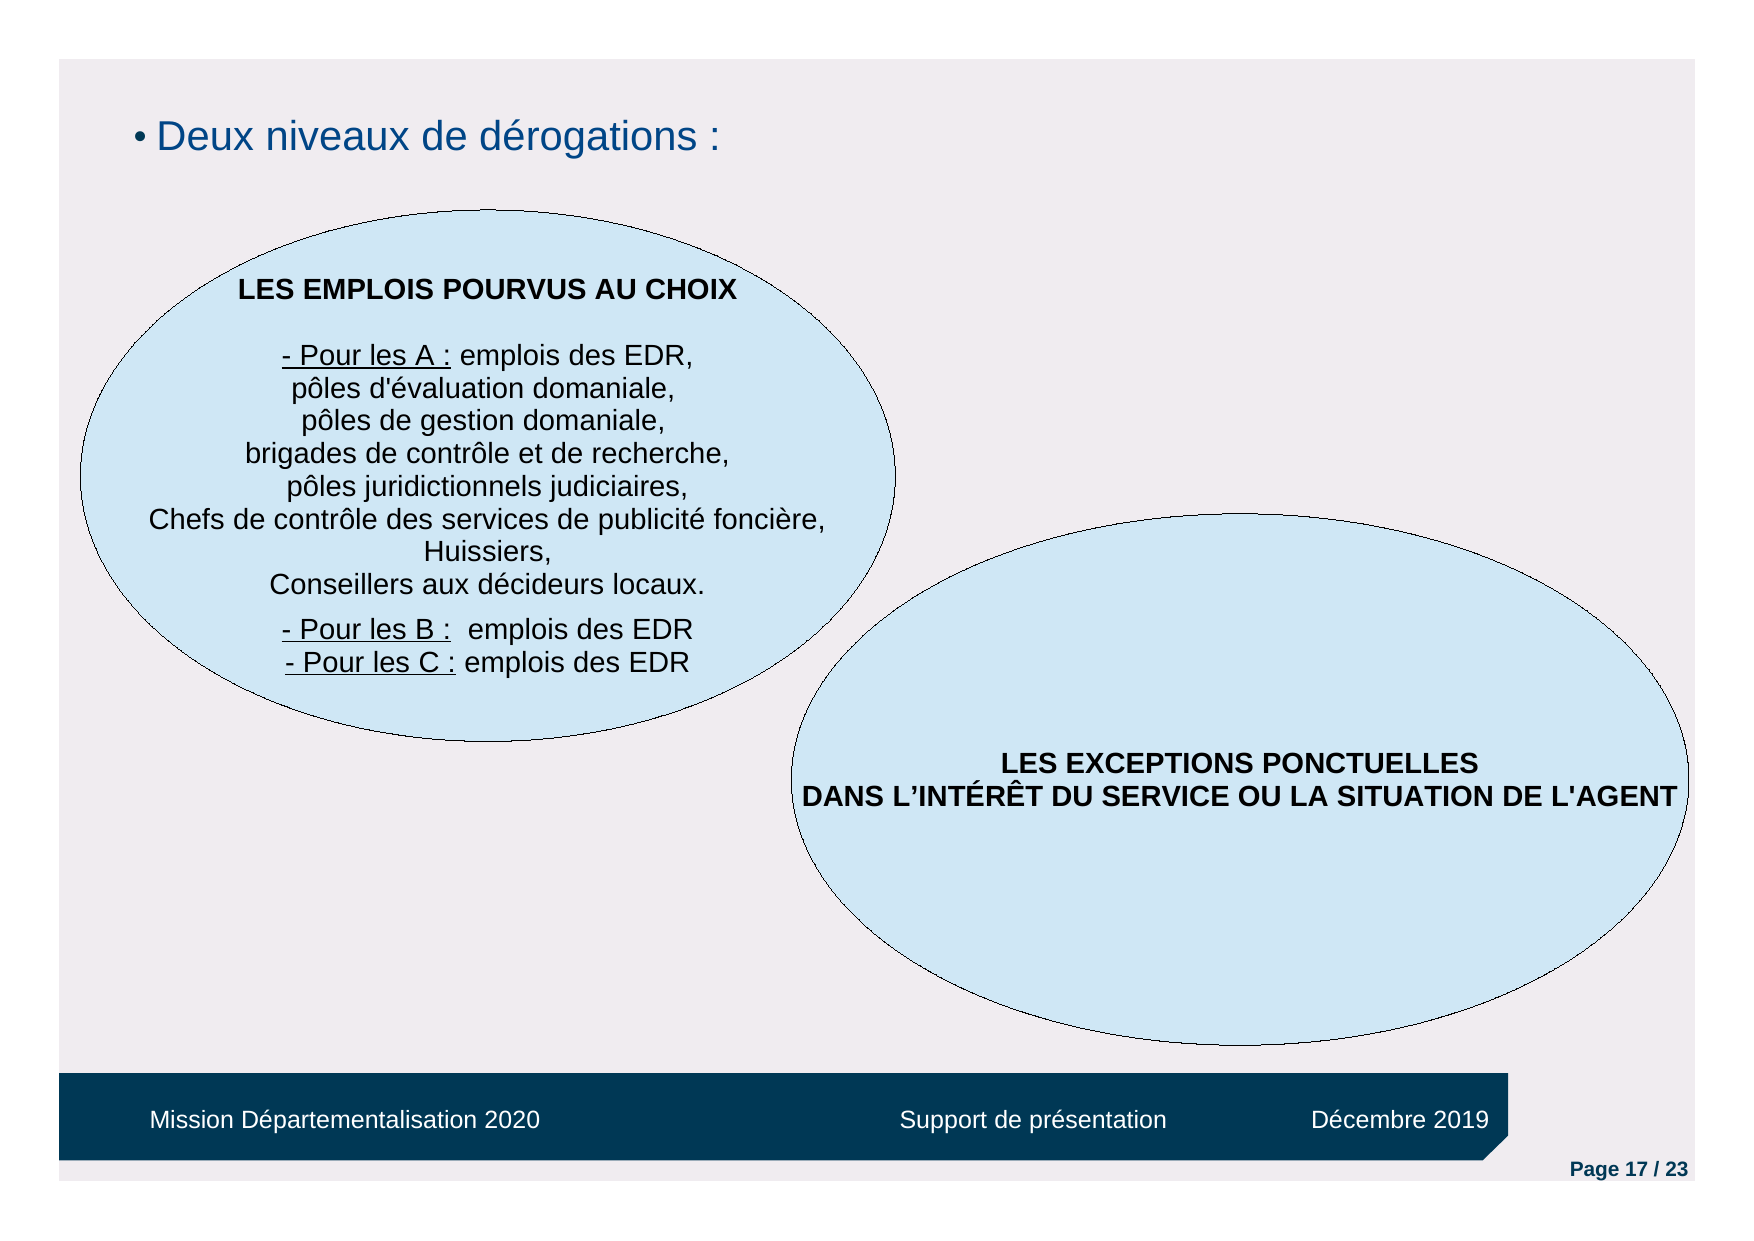

Deux niveaux de dérogations :
LES EMPLOIS POURVUS AU CHOIX
- Pour les A : emplois des EDR,
pôles d'évaluation domaniale,
pôles de gestion domaniale,
brigades de contrôle et de recherche,
pôles juridictionnels judiciaires,
Chefs de contrôle des services de publicité foncière,
Huissiers,
Conseillers aux décideurs locaux.
- Pour les B : emplois des EDR
- Pour les C : emplois des EDR
LES EXCEPTIONS PONCTUELLES
DANS L’INTÉRÊT DU SERVICE OU LA SITUATION DE L'AGENT